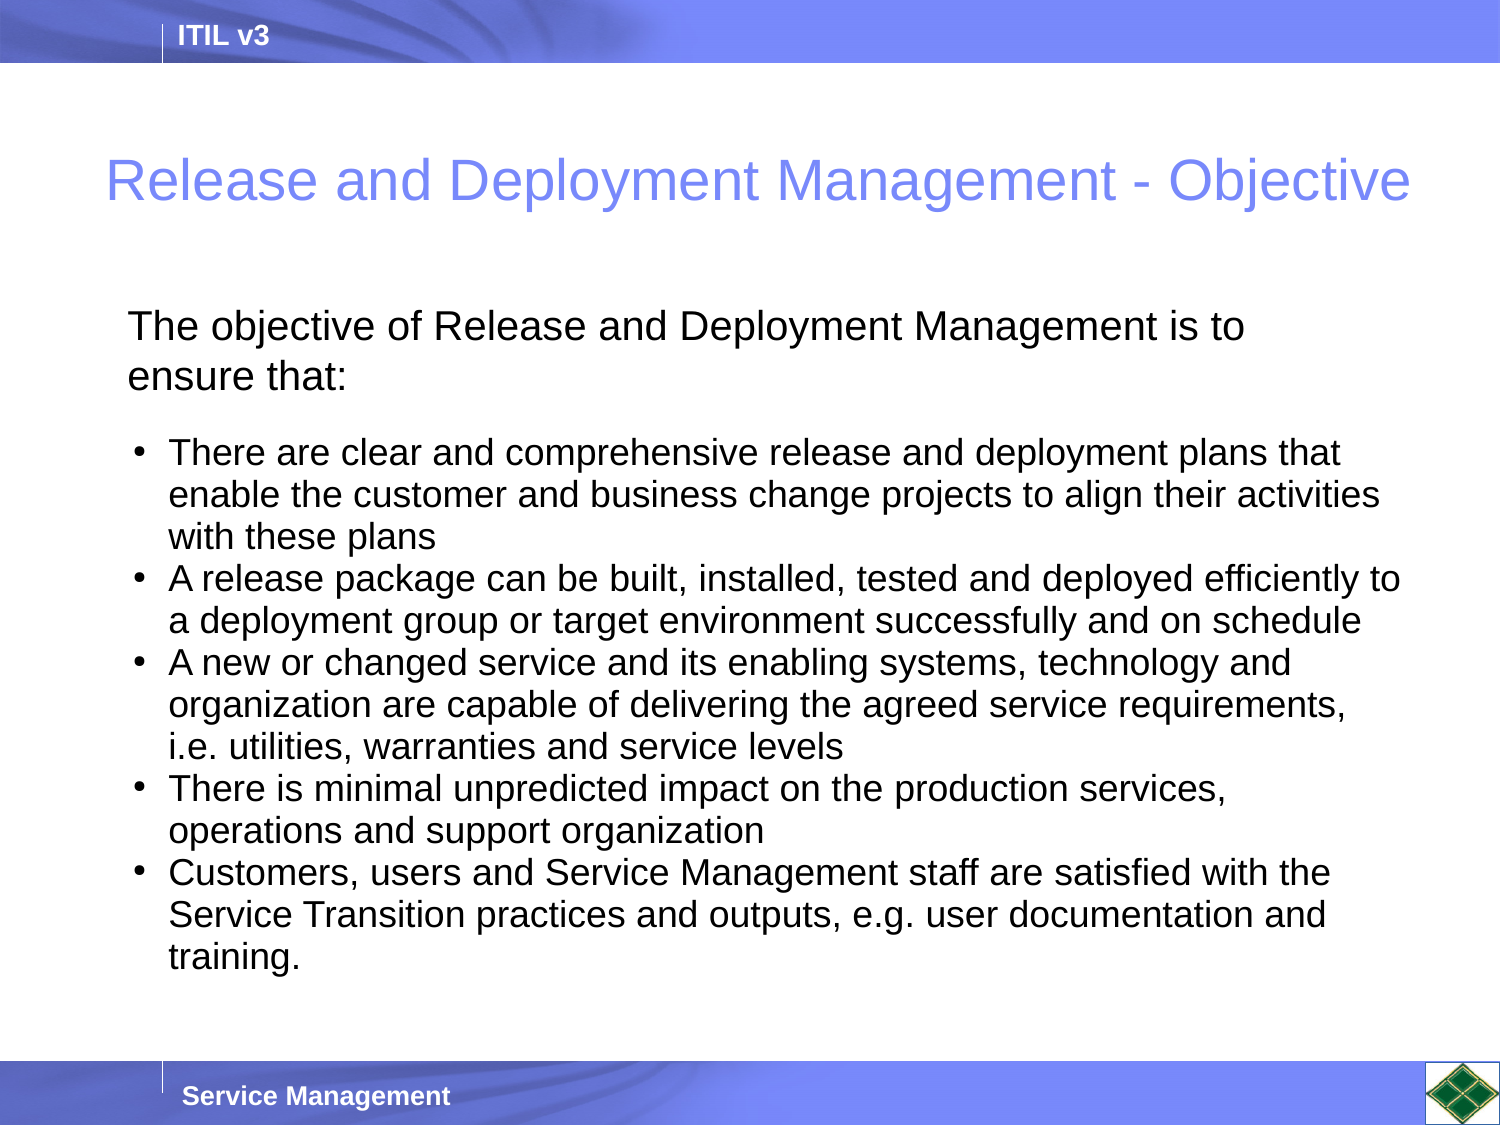

Release and Deployment Management - Objective
The objective of Release and Deployment Management is to ensure that:
There are clear and comprehensive release and deployment plans that enable the customer and business change projects to align their activities with these plans
A release package can be built, installed, tested and deployed efficiently to a deployment group or target environment successfully and on schedule
A new or changed service and its enabling systems, technology and organization are capable of delivering the agreed service requirements, i.e. utilities, warranties and service levels
There is minimal unpredicted impact on the production services, operations and support organization
Customers, users and Service Management staff are satisfied with the Service Transition practices and outputs, e.g. user documentation and training.